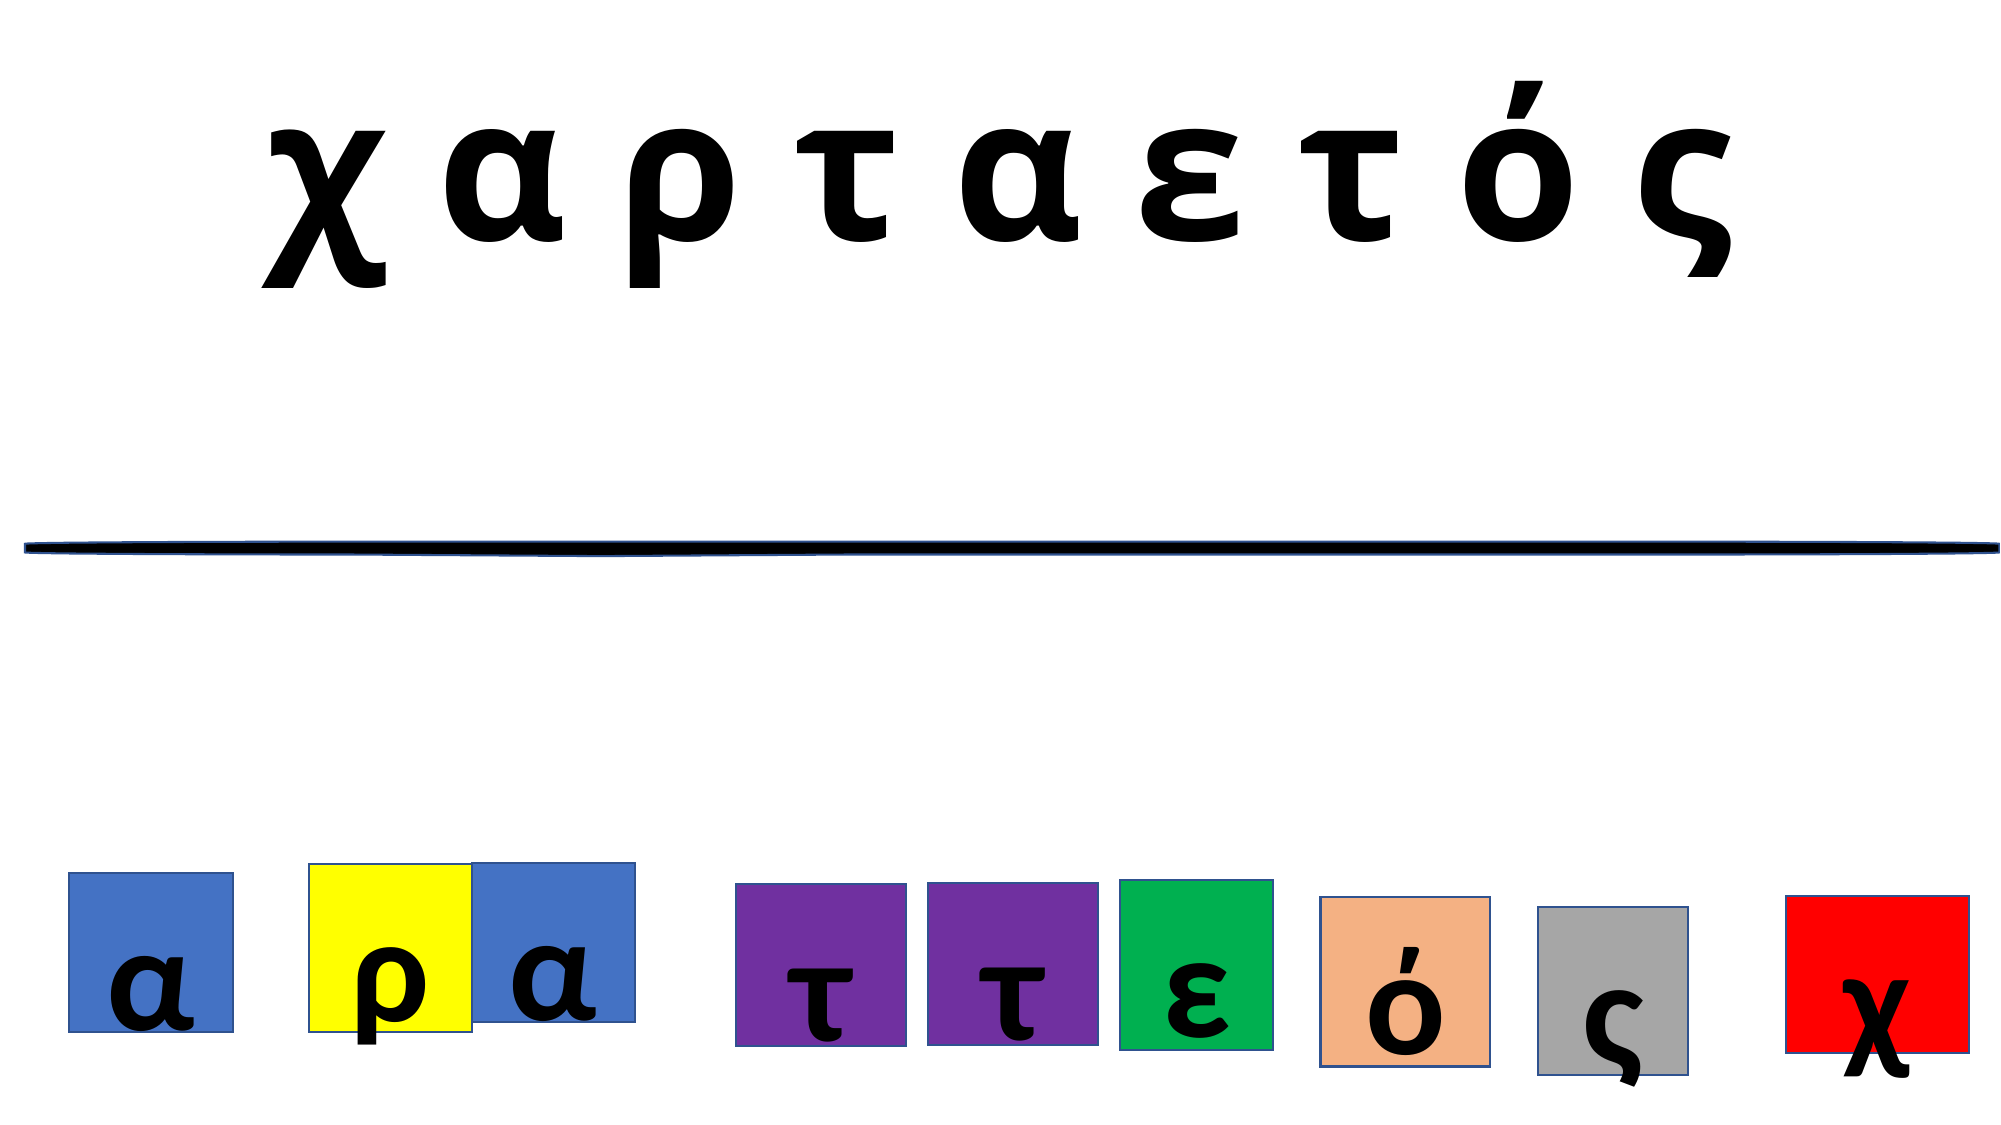

# χ α ρ τ α ε τ ό ς
α
ρ
α
ε
τ
τ
χ
ό
ς